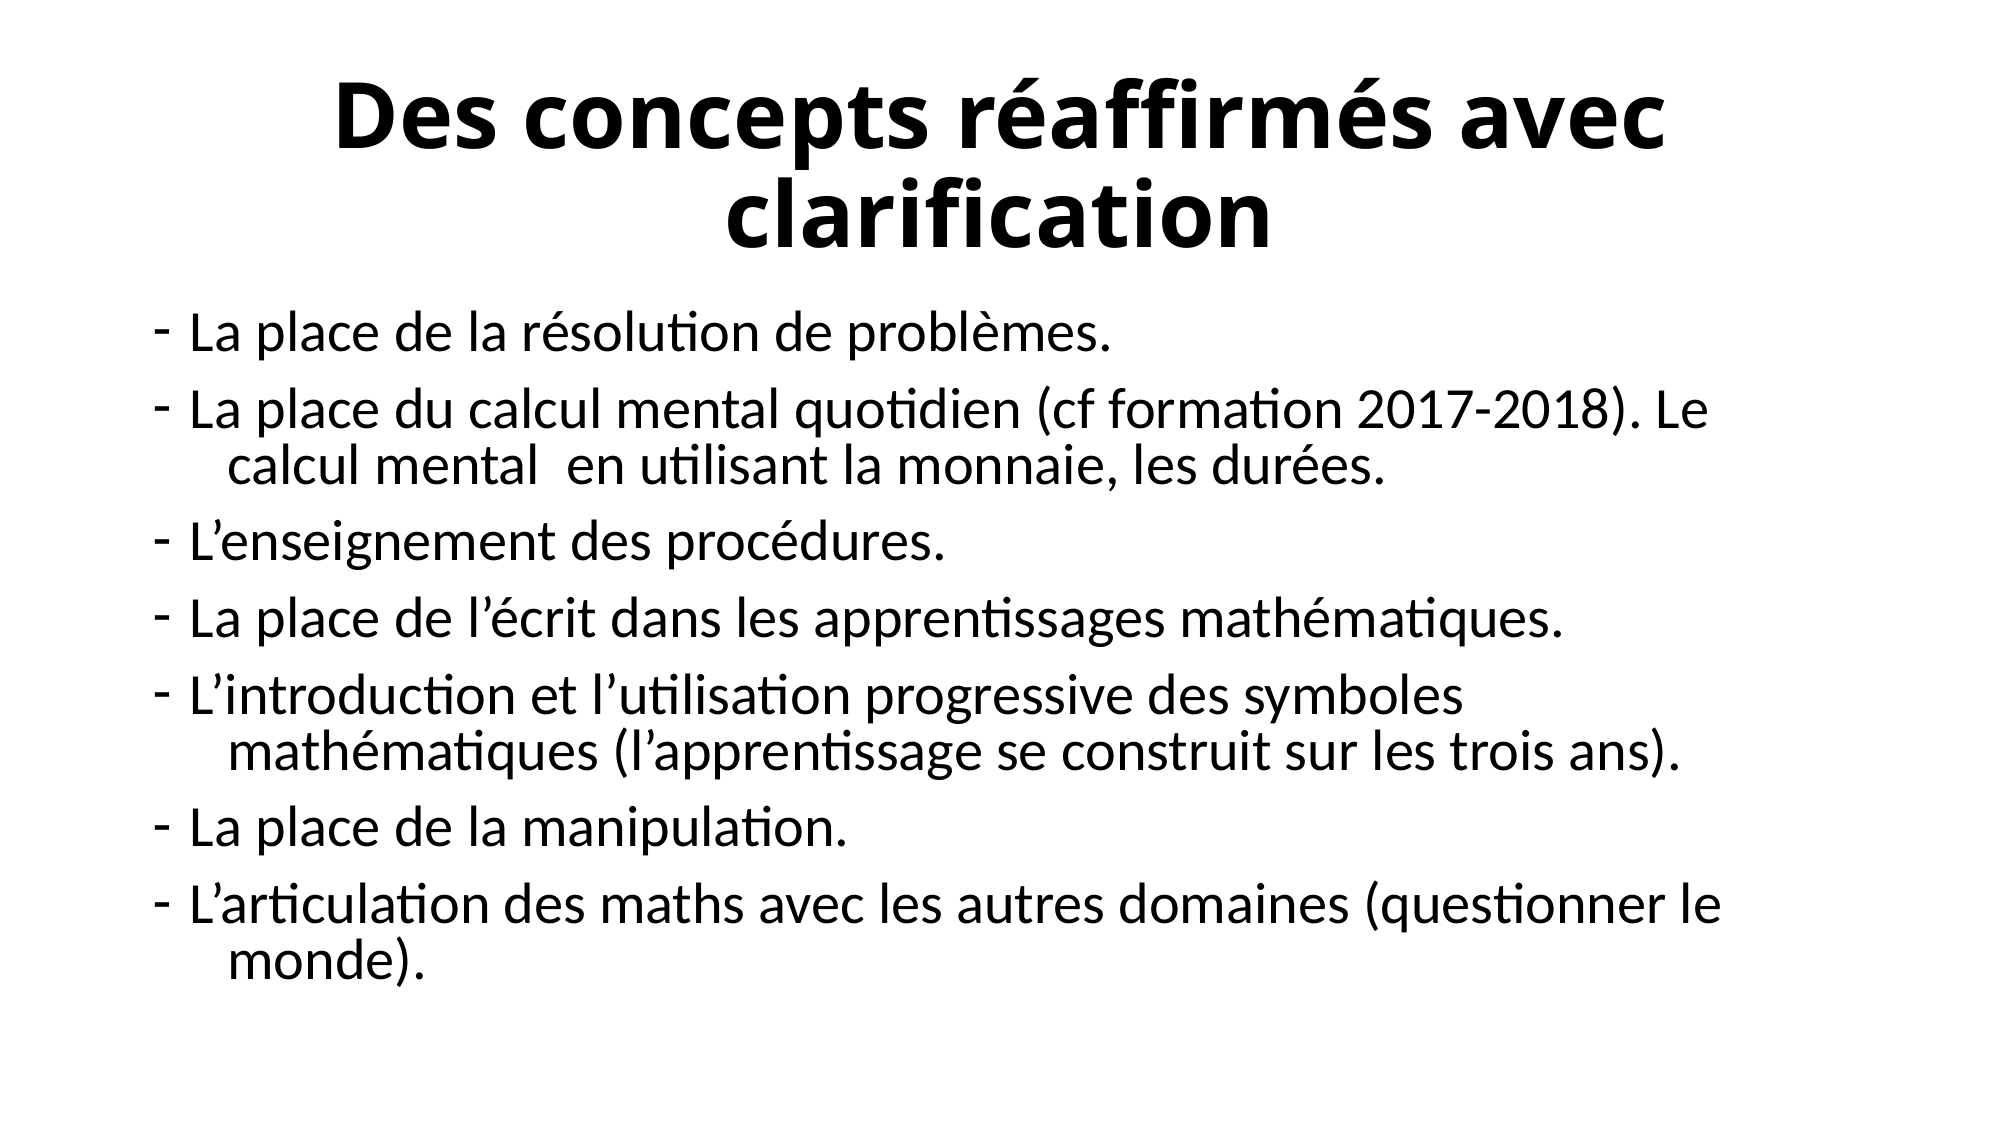

# Des concepts réaffirmés avec clarification
La place de la résolution de problèmes.
La place du calcul mental quotidien (cf formation 2017-2018). Le calcul mental en utilisant la monnaie, les durées.
L’enseignement des procédures.
La place de l’écrit dans les apprentissages mathématiques.
L’introduction et l’utilisation progressive des symboles mathématiques (l’apprentissage se construit sur les trois ans).
La place de la manipulation.
L’articulation des maths avec les autres domaines (questionner le monde).